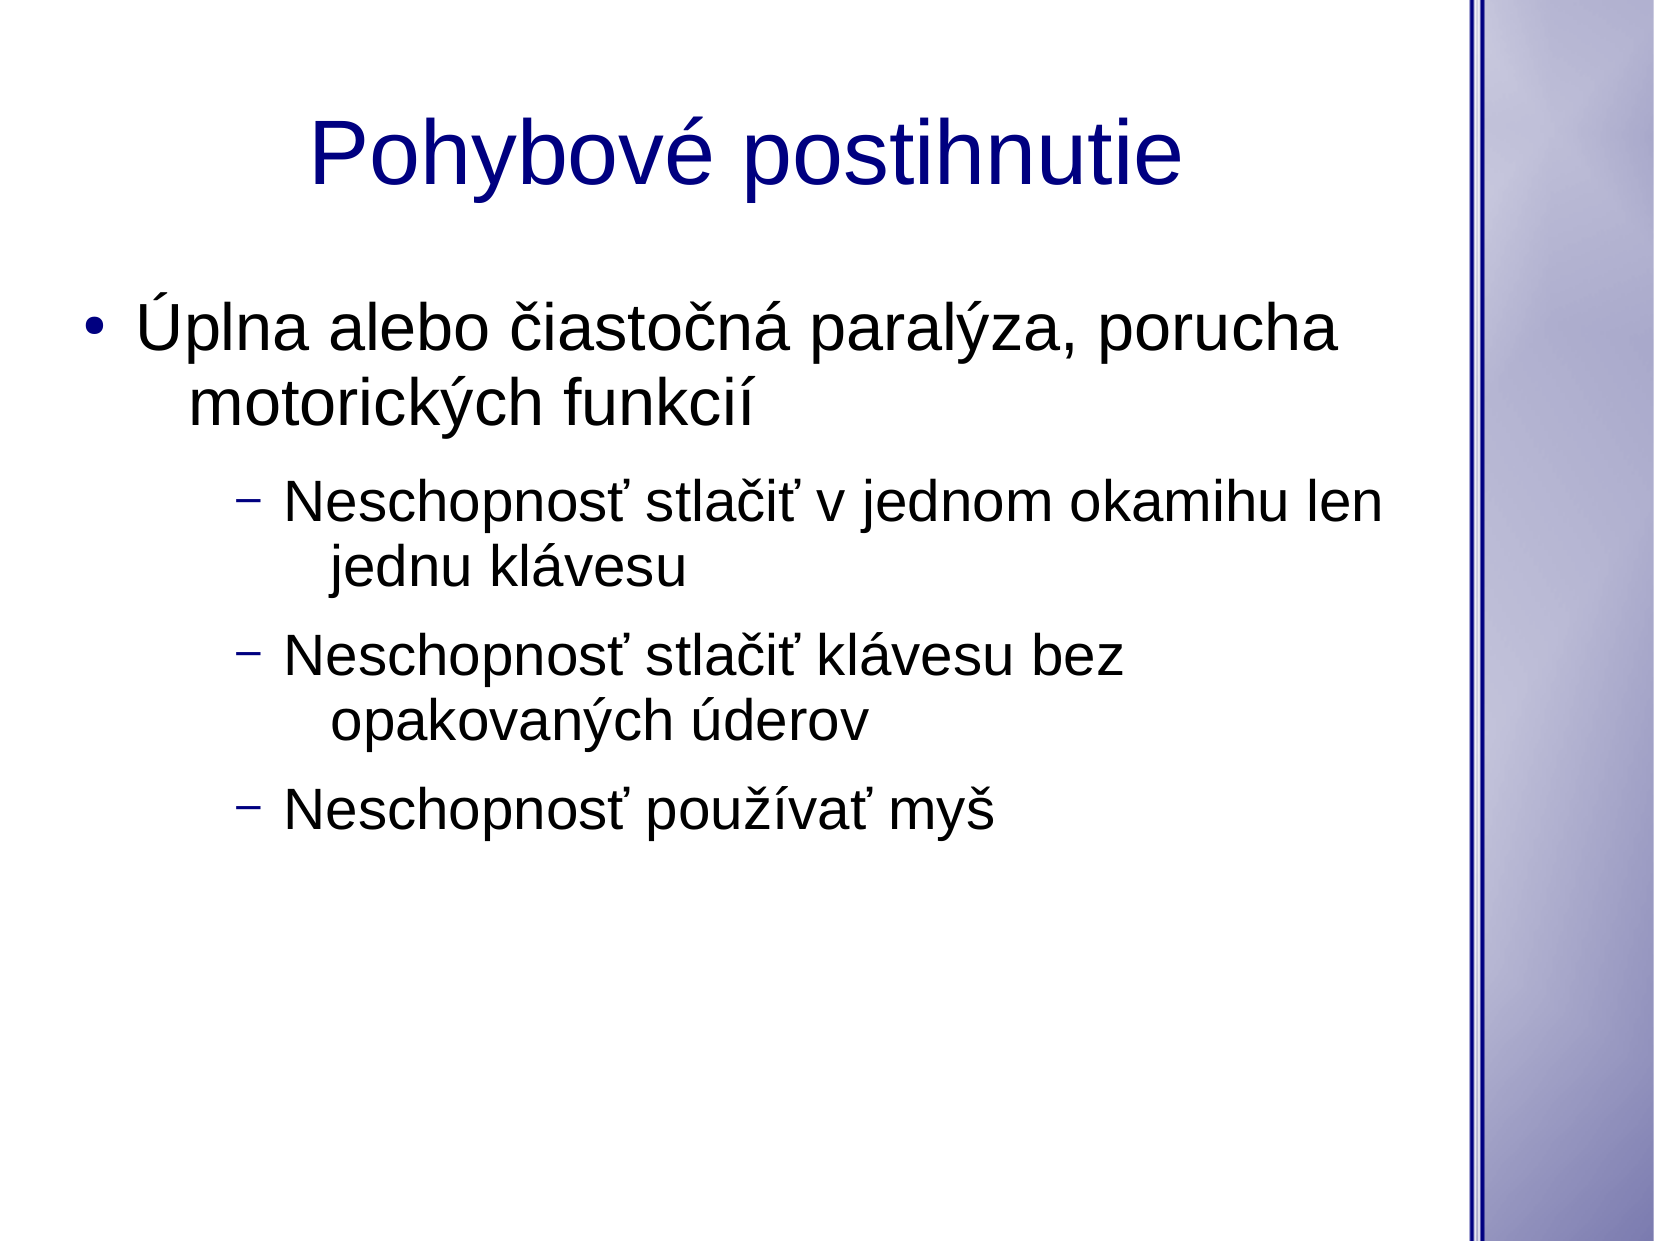

# Pohybové postihnutie
Úplna alebo čiastočná paralýza, porucha motorických funkcií
Neschopnosť stlačiť v jednom okamihu len jednu klávesu
Neschopnosť stlačiť klávesu bez opakovaných úderov
Neschopnosť používať myš